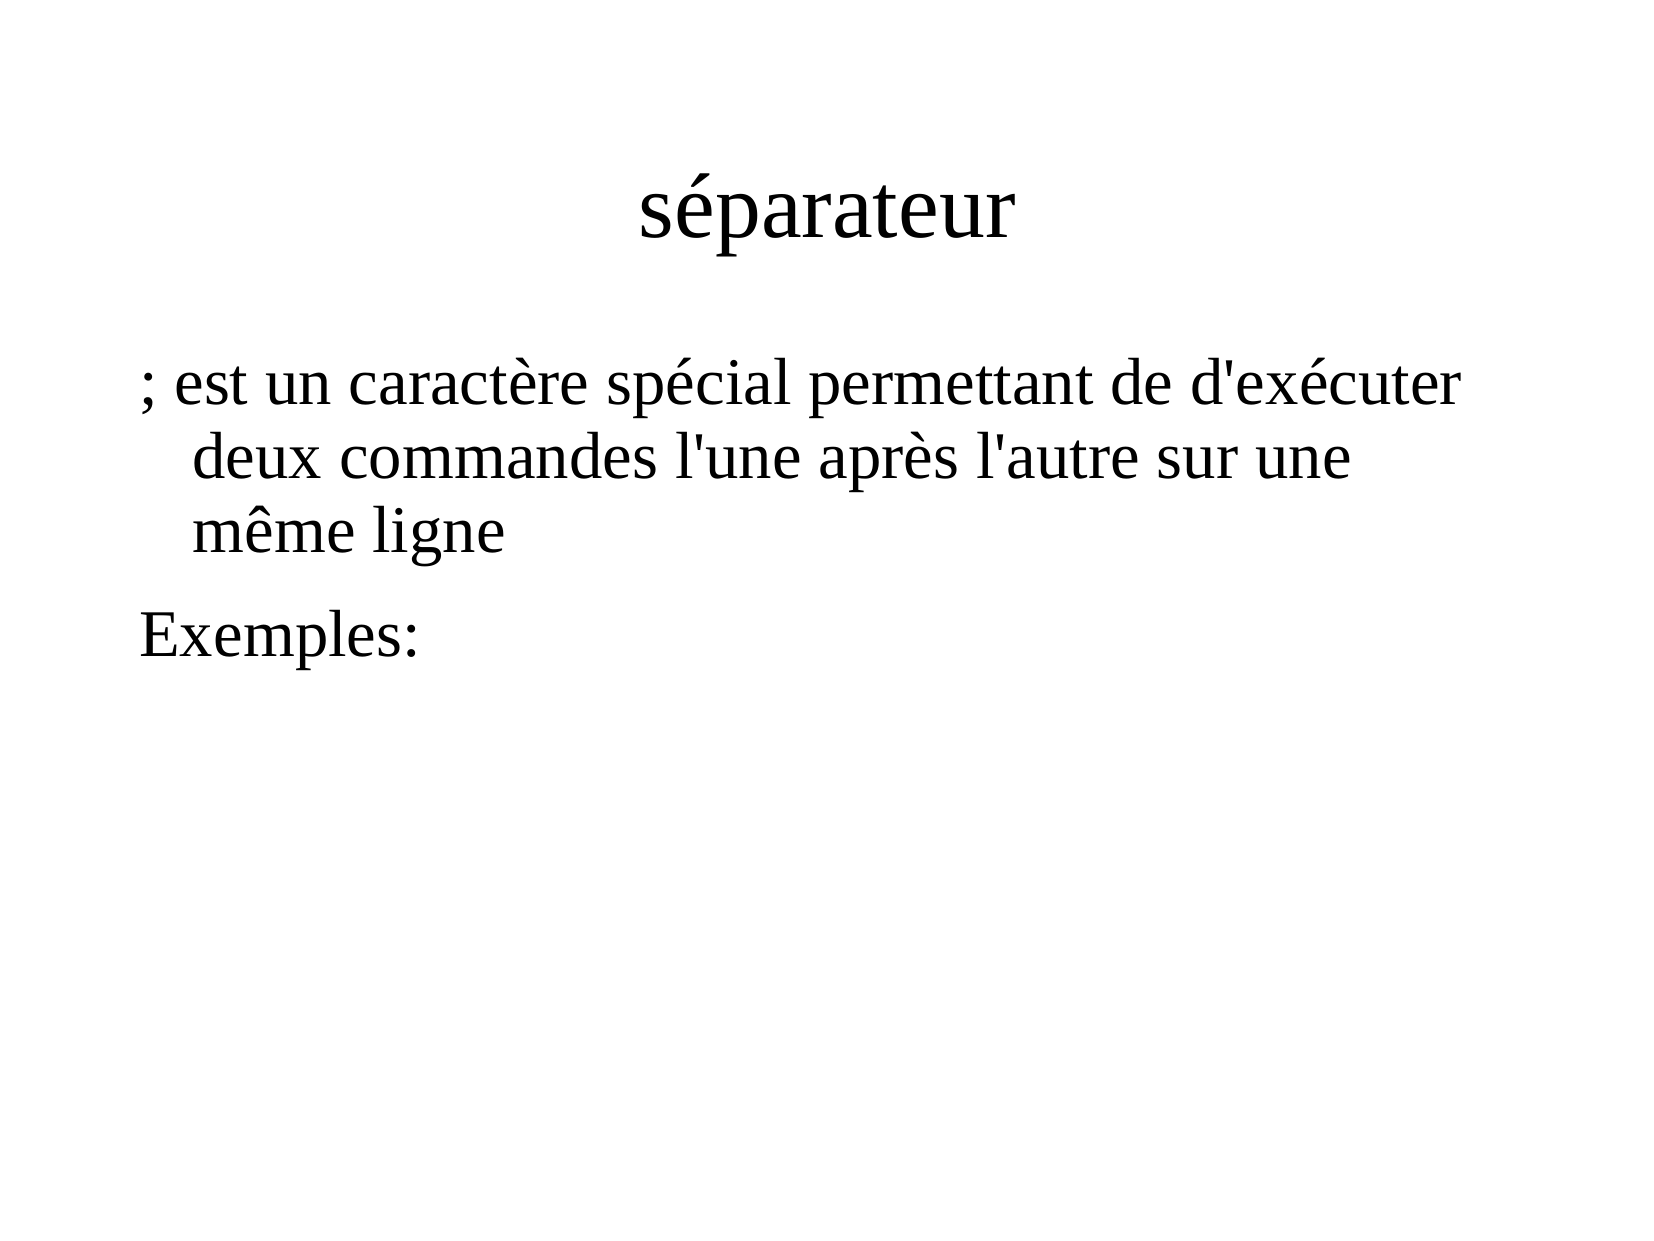

# séparateur
; est un caractère spécial permettant de d'exécuter deux commandes l'une après l'autre sur une même ligne
Exemples: